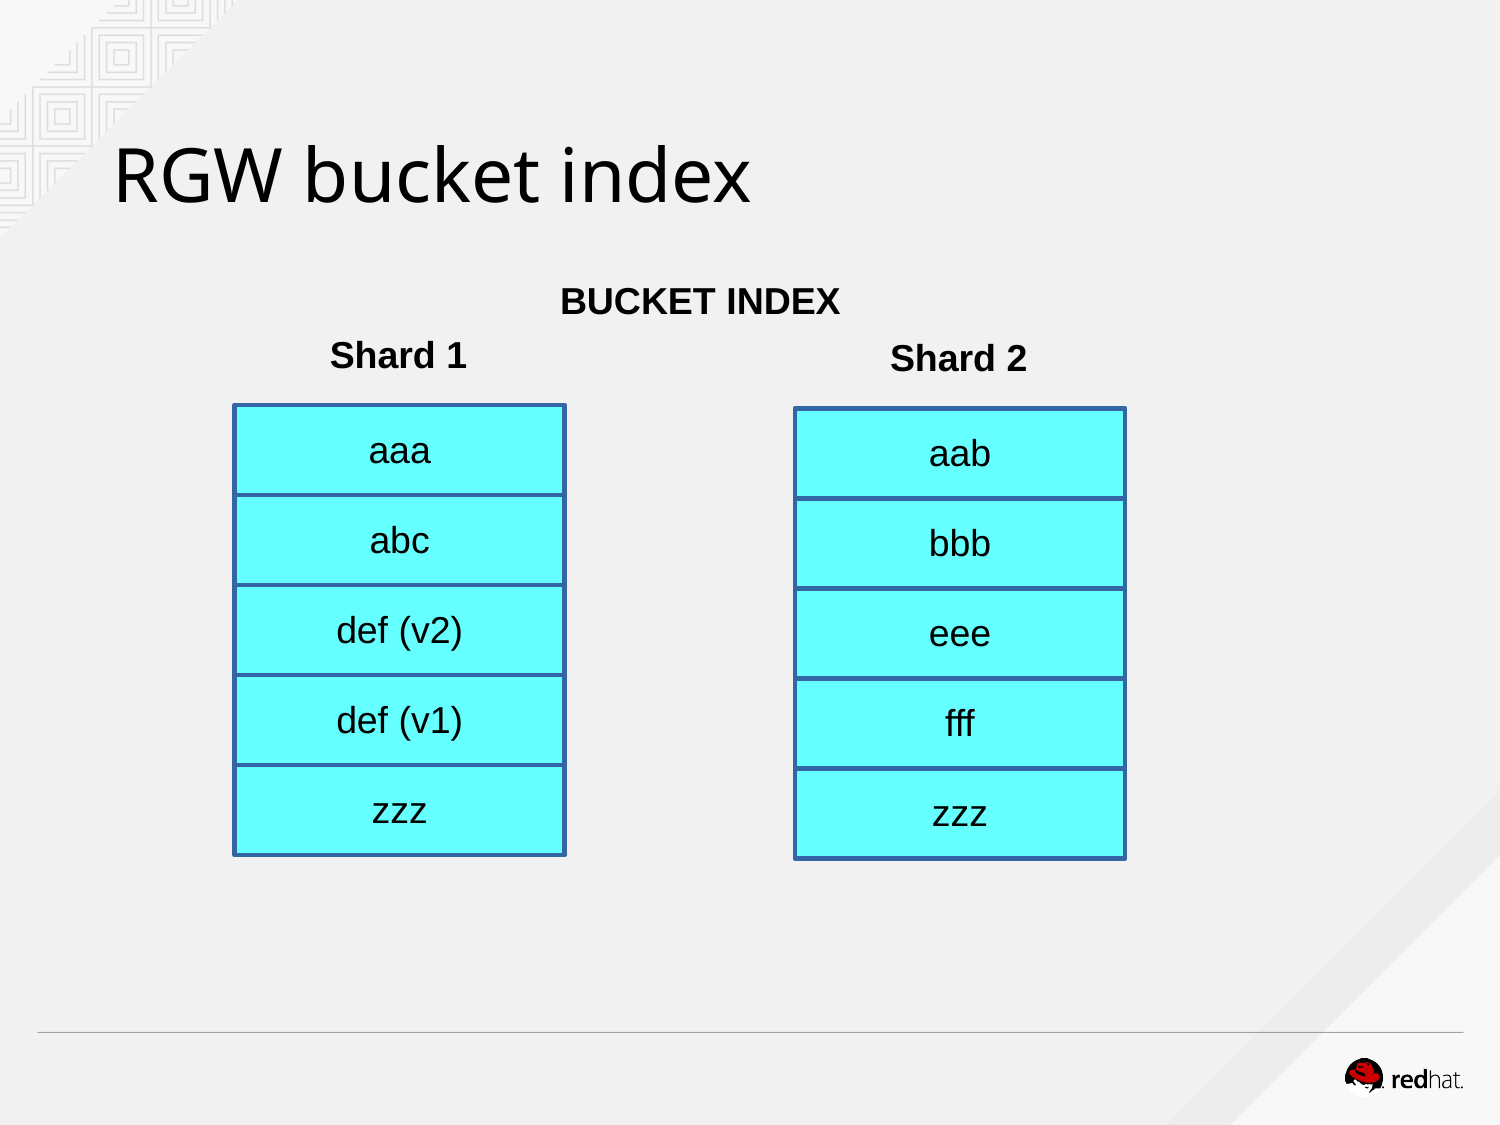

# RGW bucket index
BUCKET INDEX
Shard 1
Shard 2
aaa
aab
abc
bbb
def (v2)
eee
def (v1)
fff
zzz
zzz